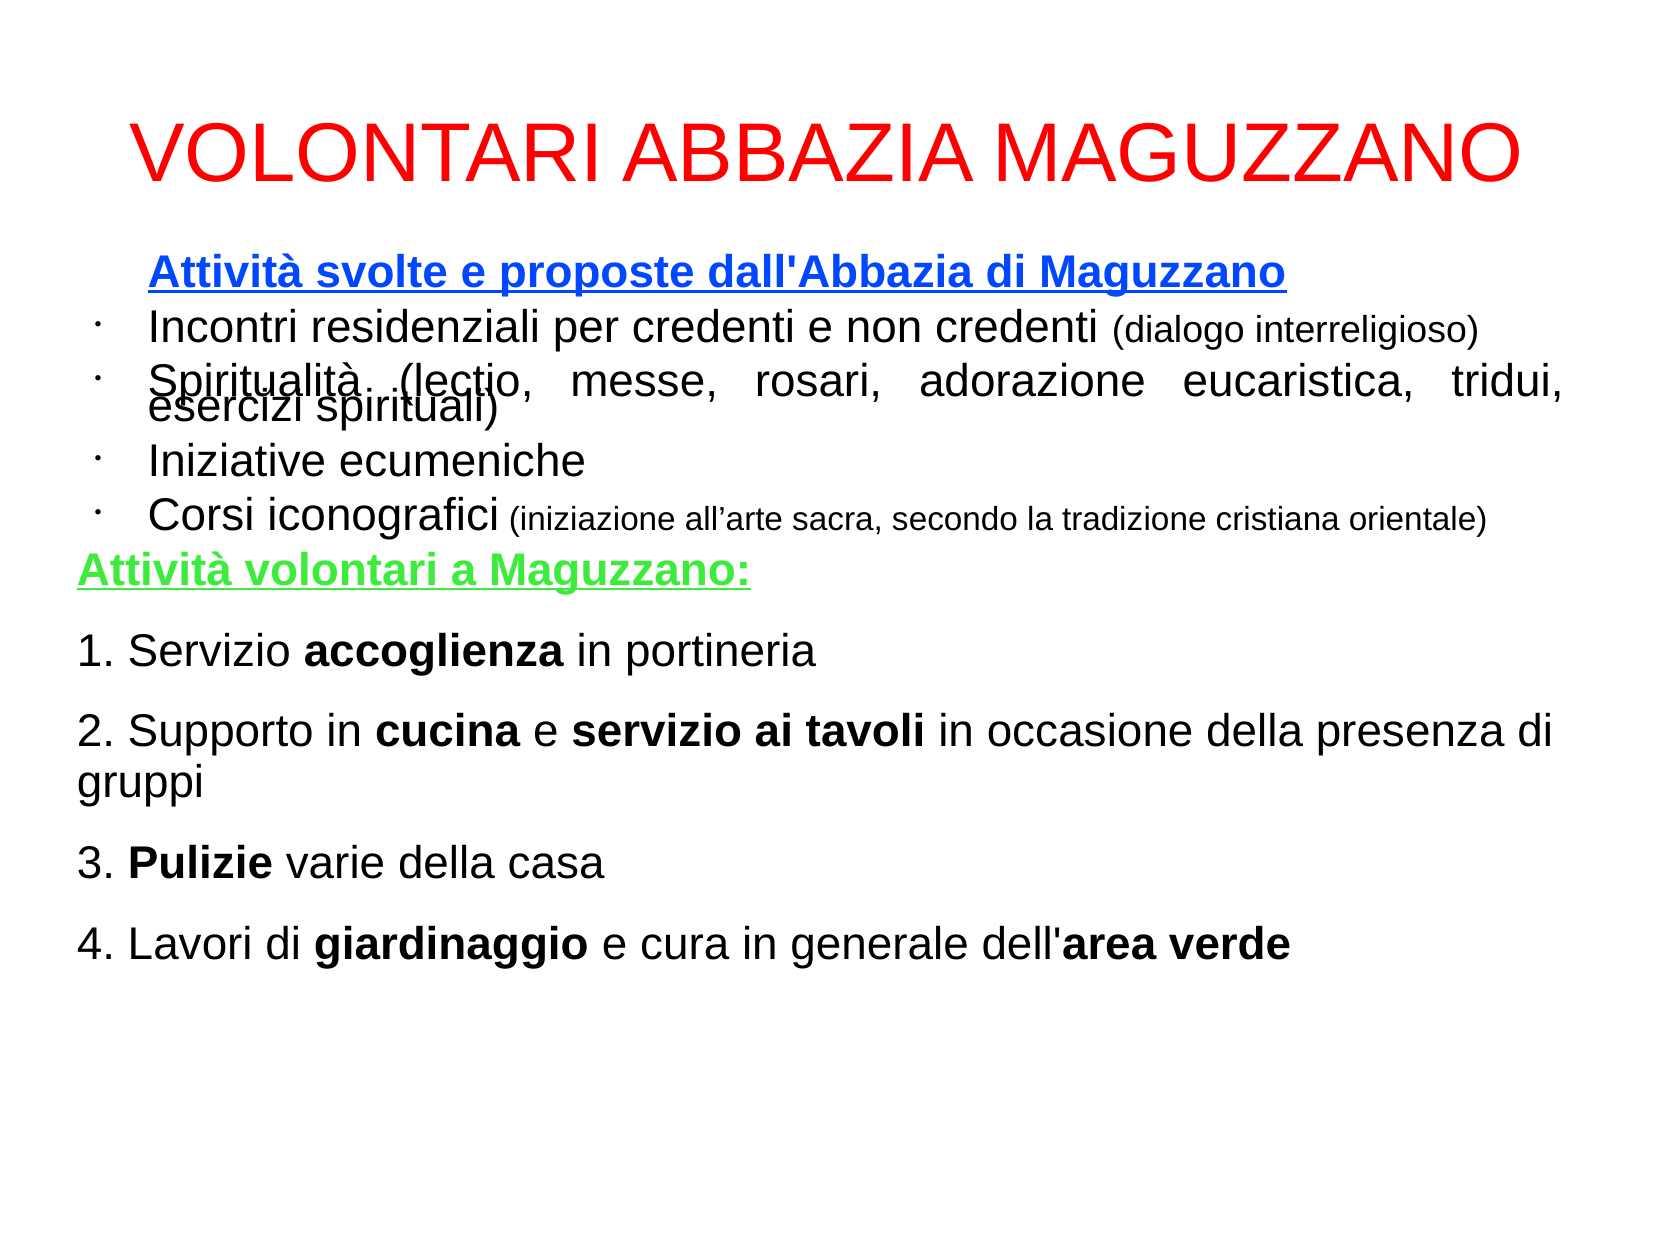

# VOLONTARI ABBAZIA MAGUZZANO
Attività svolte e proposte dall'Abbazia di Maguzzano
Incontri residenziali per credenti e non credenti (dialogo interreligioso)
Spiritualità (lectio, messe, rosari, adorazione eucaristica, tridui, esercizi spirituali)
Iniziative ecumeniche
Corsi iconografici (iniziazione all’arte sacra, secondo la tradizione cristiana orientale)
Attività volontari a Maguzzano:
1. Servizio accoglienza in portineria
2. Supporto in cucina e servizio ai tavoli in occasione della presenza di gruppi
3. Pulizie varie della casa
4. Lavori di giardinaggio e cura in generale dell'area verde